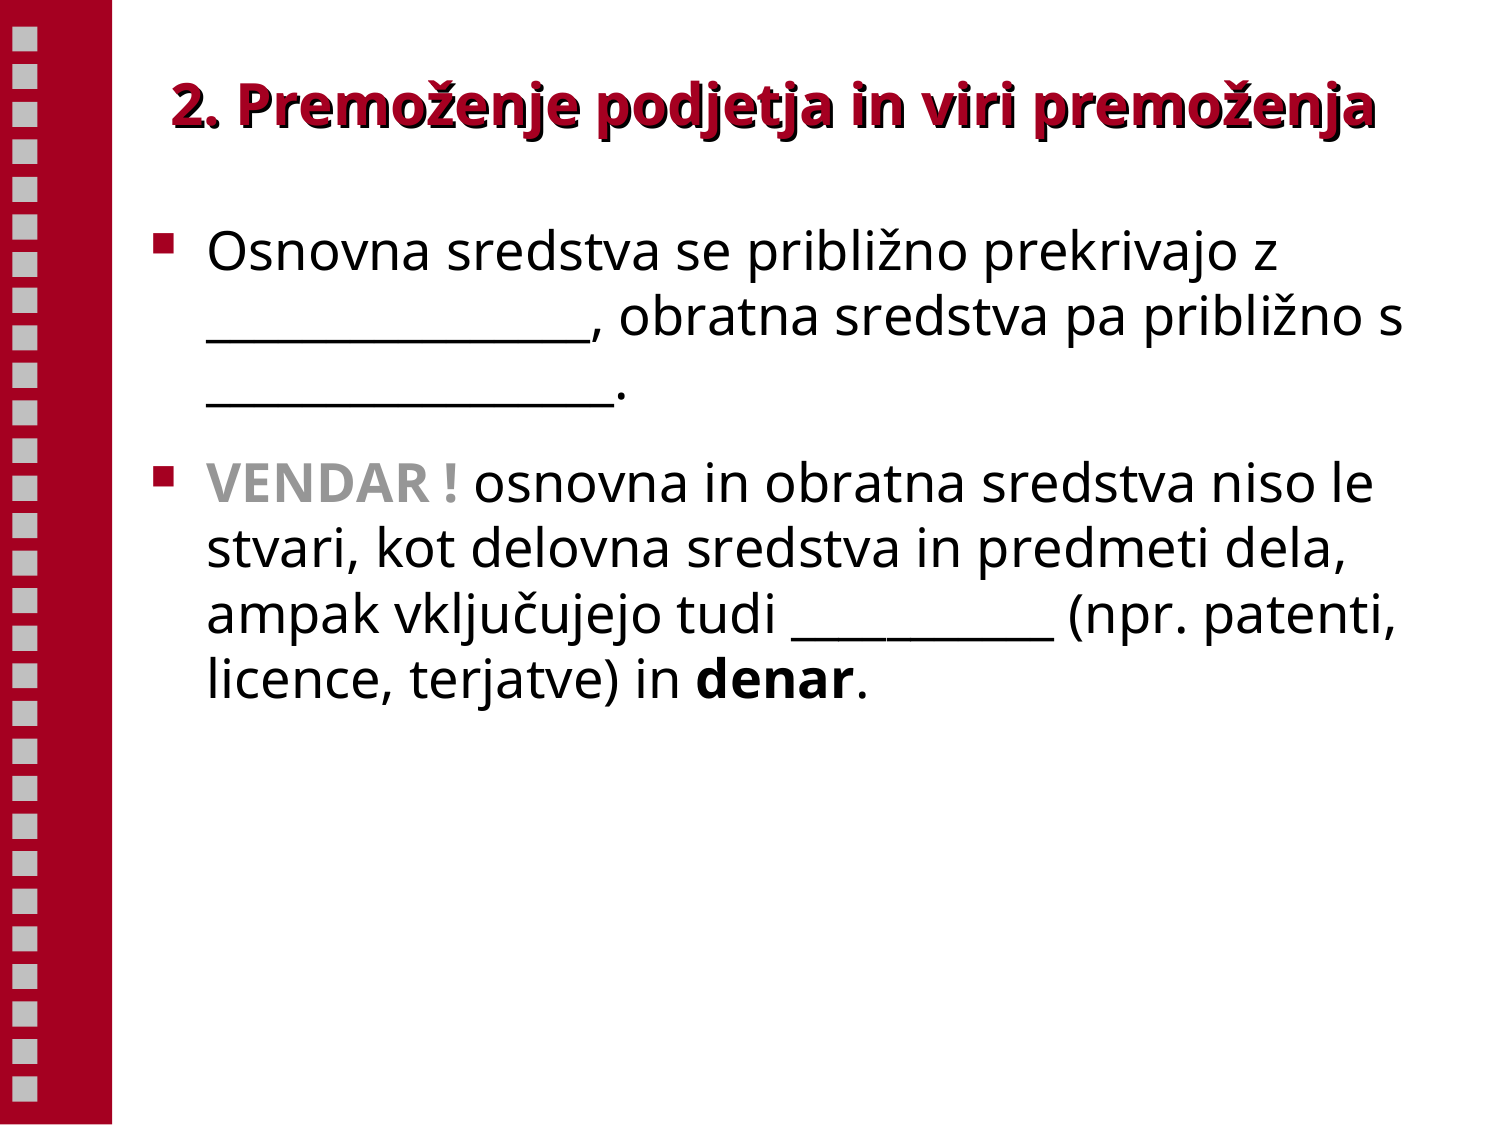

2. Premoženje podjetja in viri premoženja
# Osnovna sredstva se približno prekrivajo z ________________, obratna sredstva pa približno s _________________.
VENDAR ! osnovna in obratna sredstva niso le stvari, kot delovna sredstva in predmeti dela, ampak vključujejo tudi ___________ (npr. patenti, licence, terjatve) in denar.